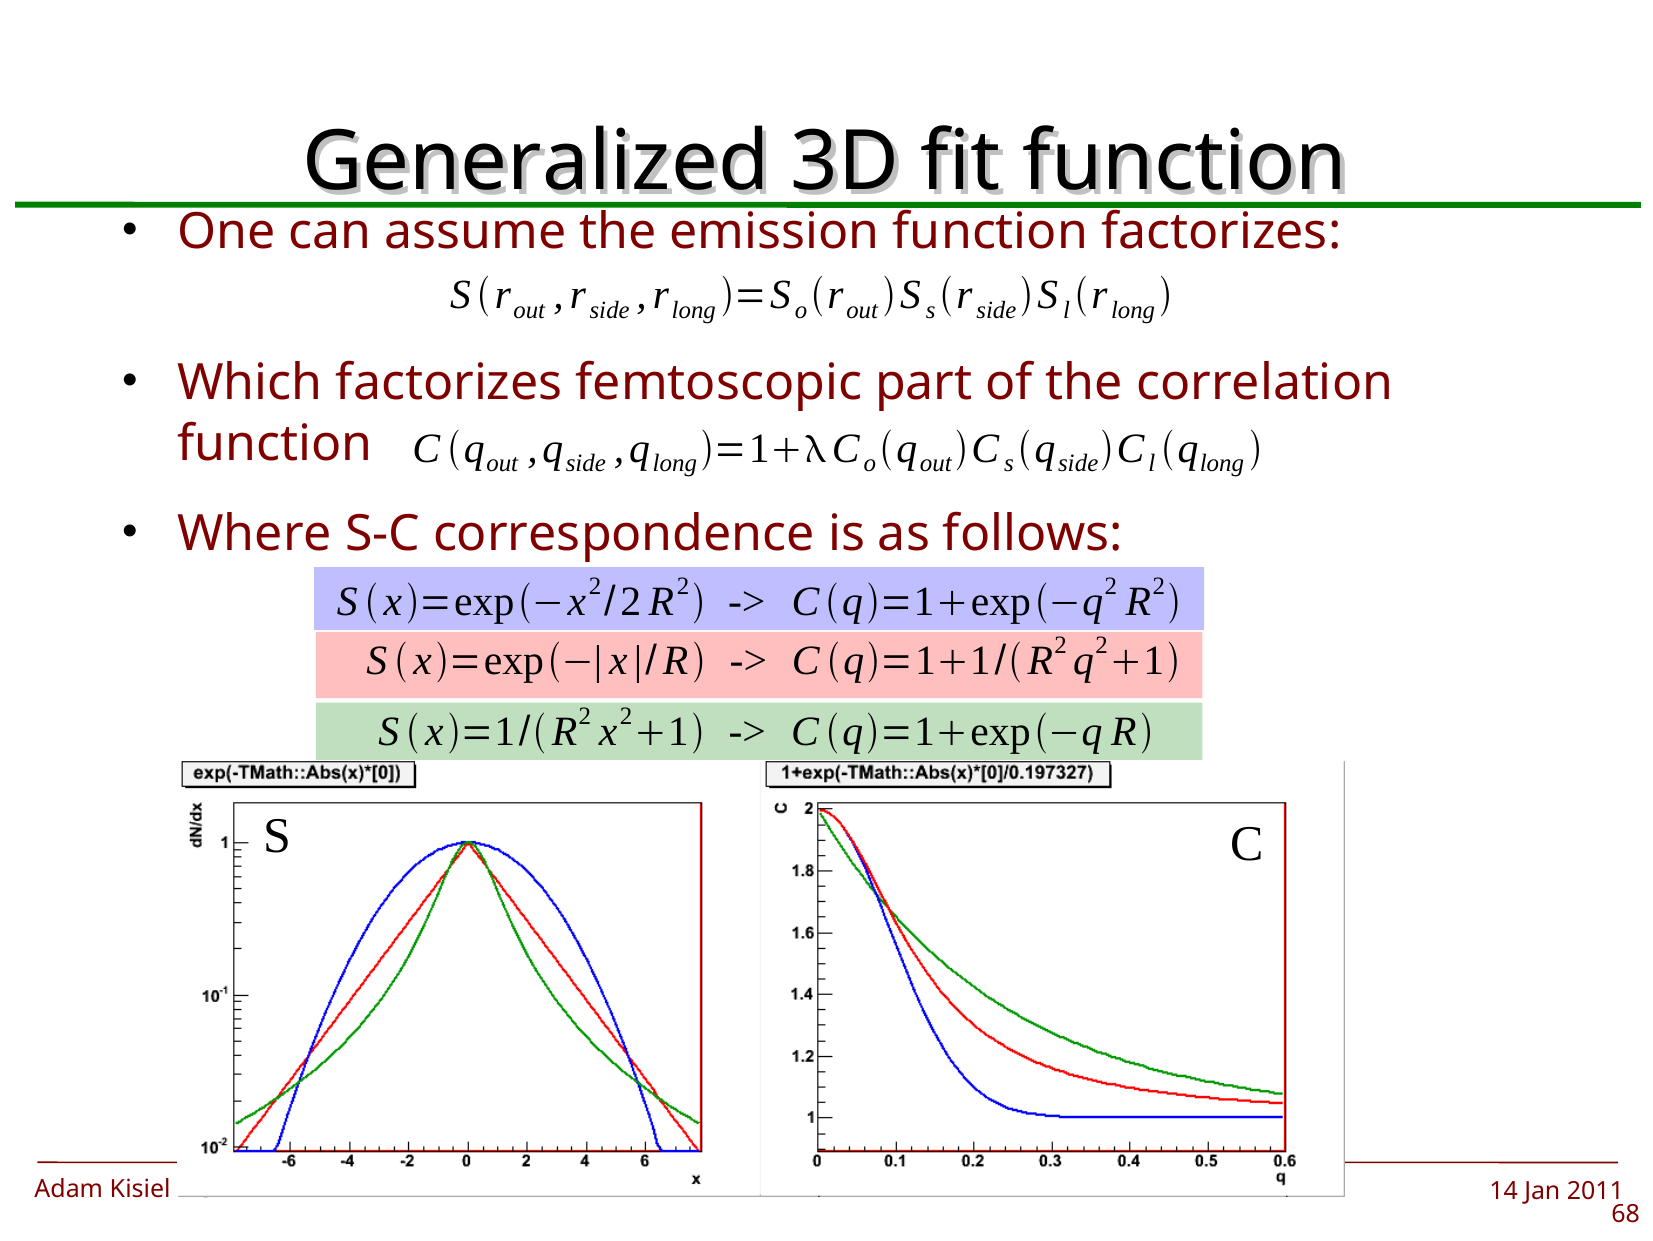

# Generalized 3D fit function
One can assume the emission function factorizes:
Which factorizes femtoscopic part of the correlation function
Where S-C correspondence is as follows:
S
C